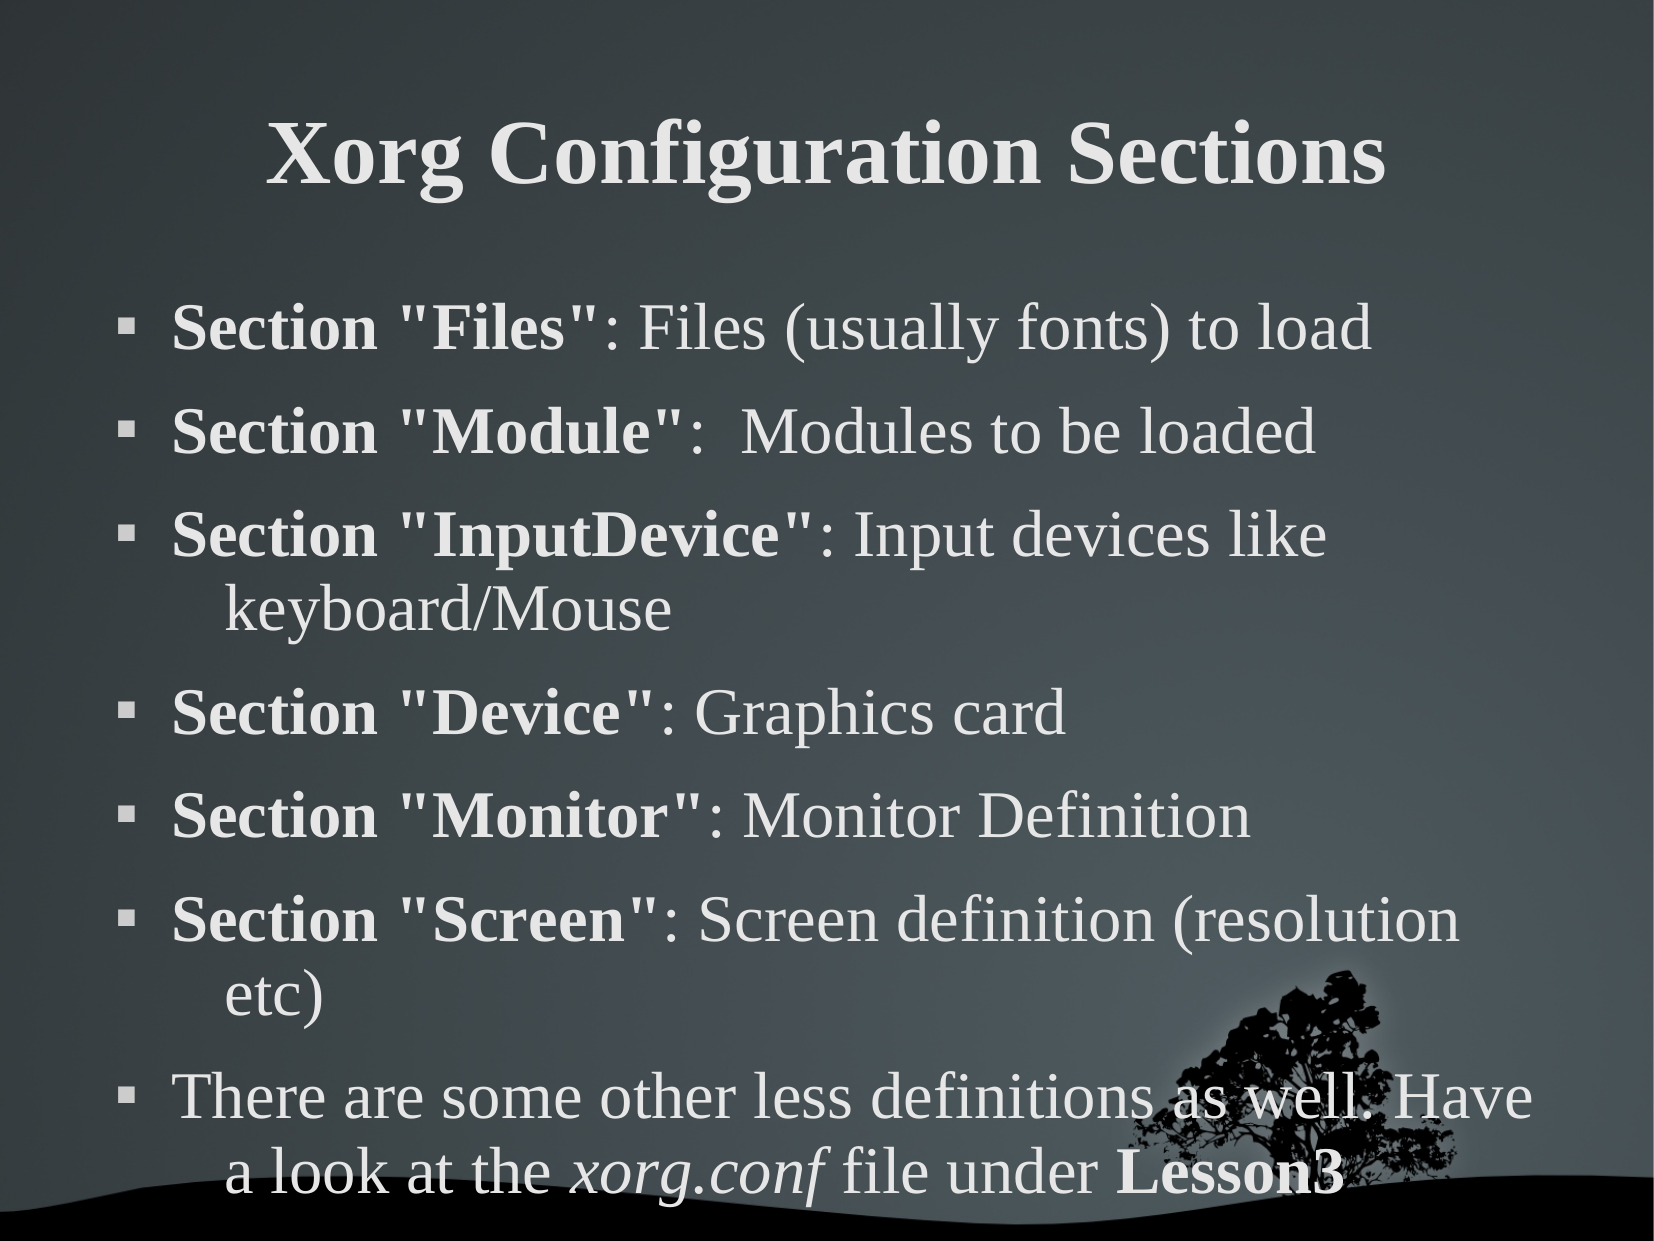

# Xorg Configuration Sections
Section "Files": Files (usually fonts) to load
Section "Module": Modules to be loaded
Section "InputDevice": Input devices like keyboard/Mouse
Section "Device": Graphics card
Section "Monitor": Monitor Definition
Section "Screen": Screen definition (resolution etc)
There are some other less definitions as well. Have a look at the xorg.conf file under Lesson3